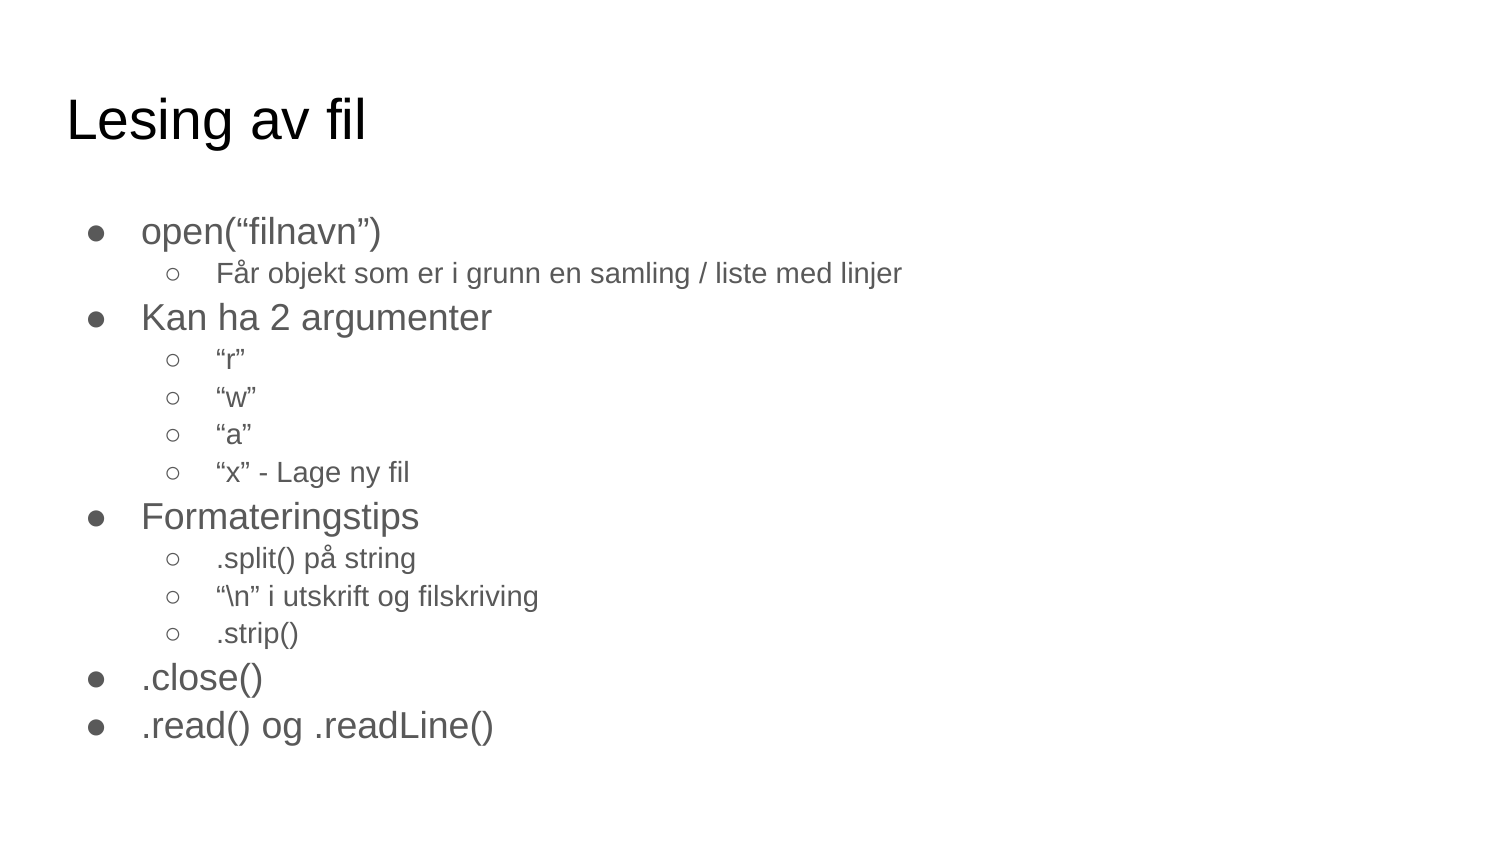

# Lesing av fil
open(“filnavn”)
Får objekt som er i grunn en samling / liste med linjer
Kan ha 2 argumenter
“r”
“w”
“a”
“x” - Lage ny fil
Formateringstips
.split() på string
“\n” i utskrift og filskriving
.strip()
.close()
.read() og .readLine()